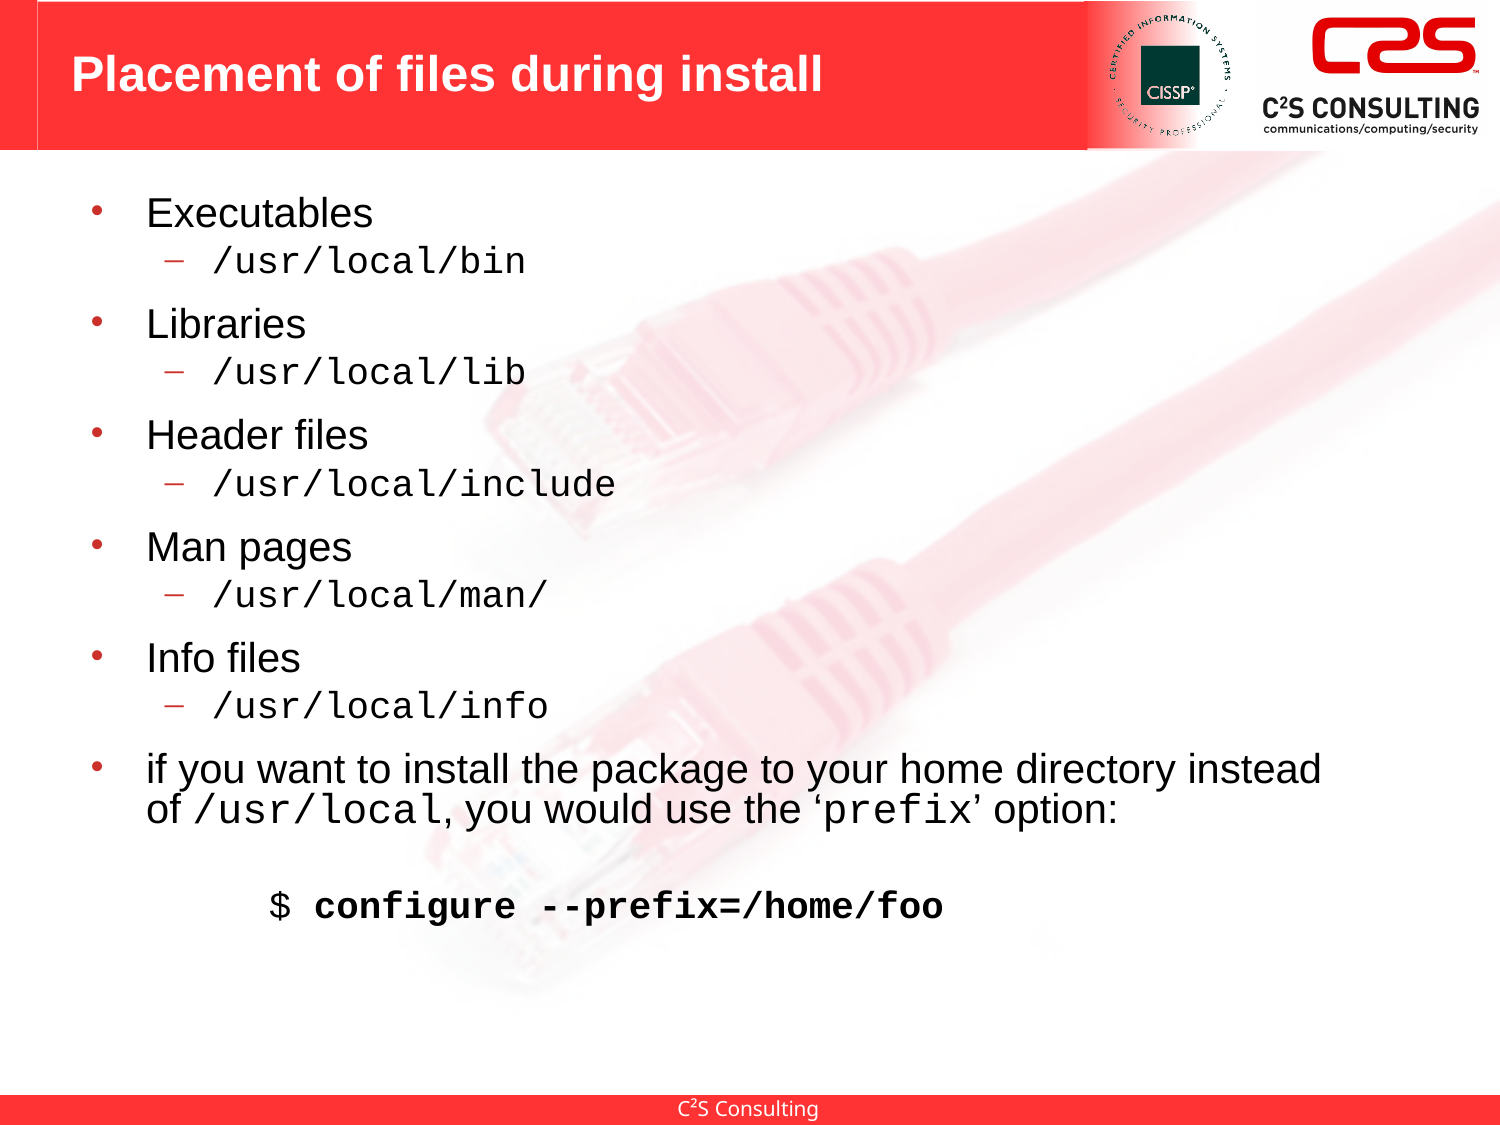

Placement of files during install
# Executables
/usr/local/bin
Libraries
/usr/local/lib
Header files
/usr/local/include
Man pages
/usr/local/man/
Info files
/usr/local/info
if you want to install the package to your home directory instead of /usr/local, you would use the ‘prefix’ option:
$ configure --prefix=/home/foo